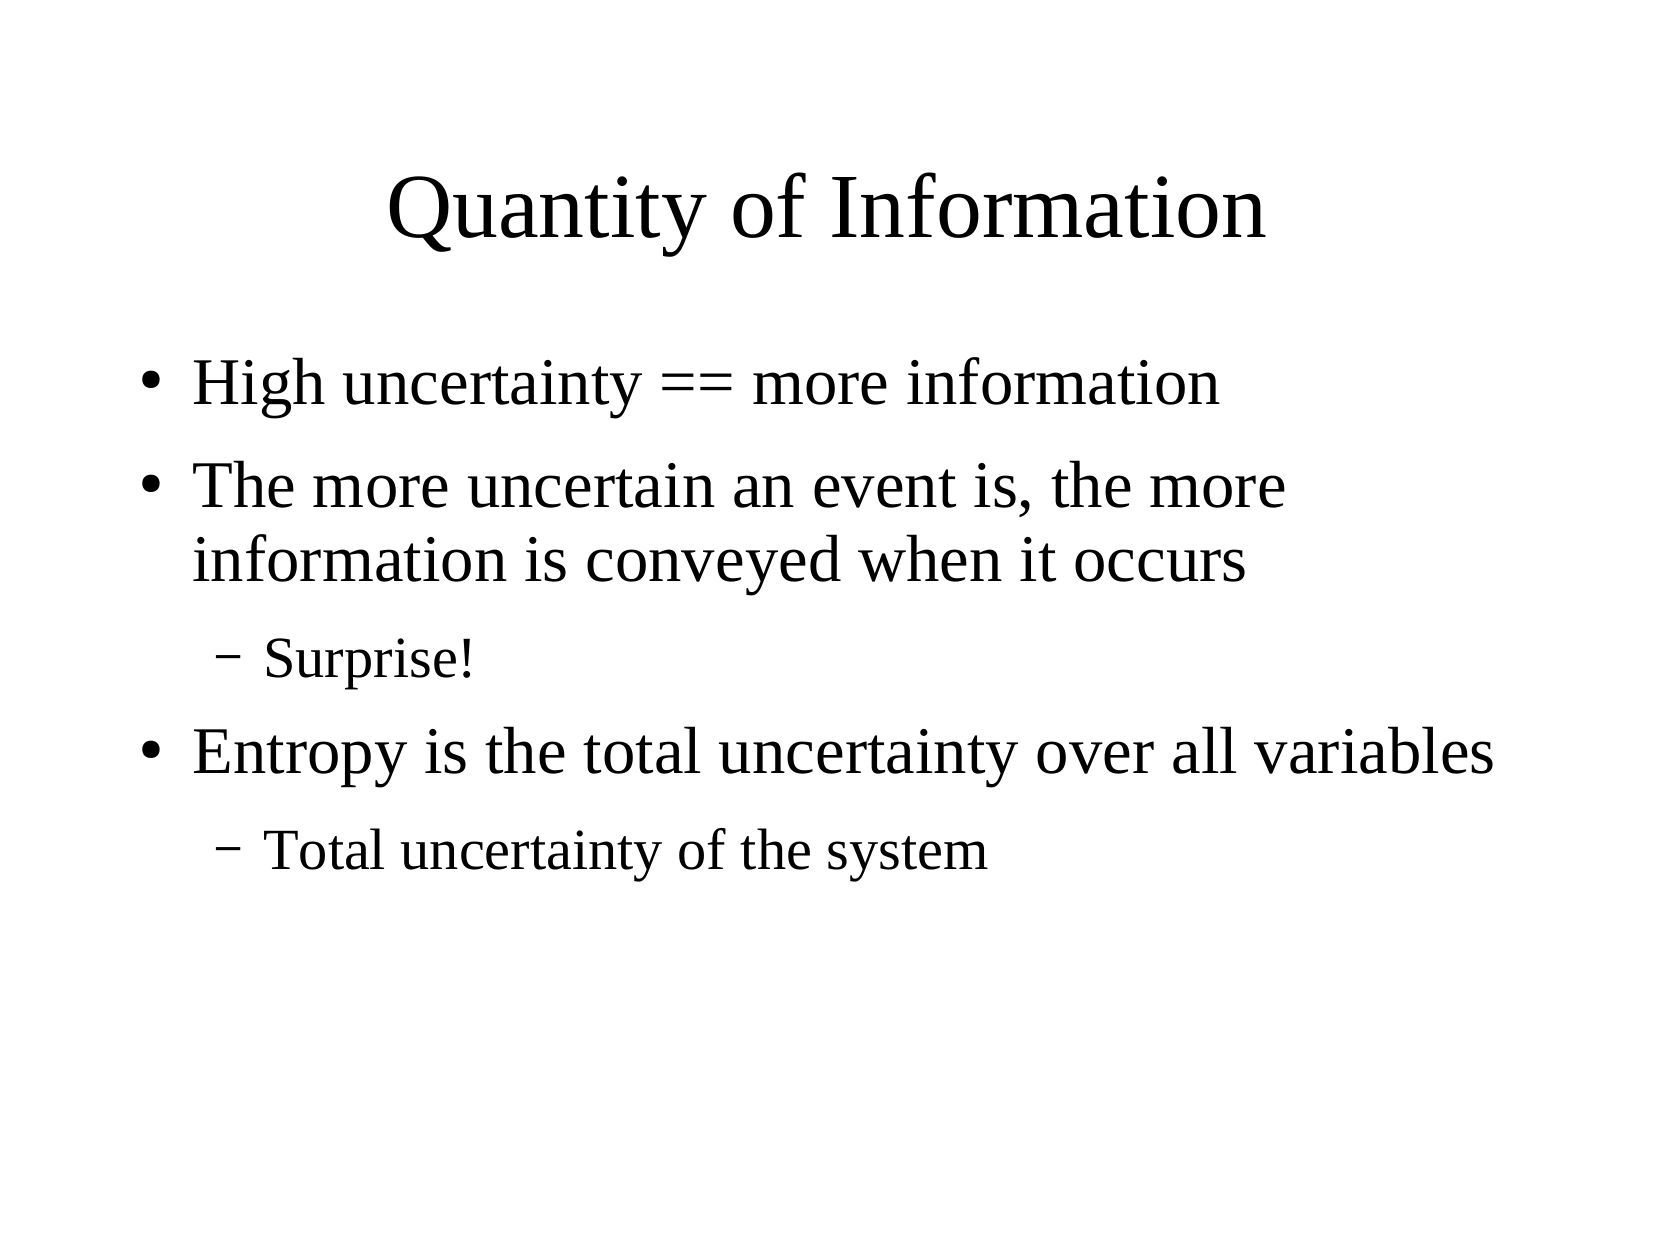

# Quantity of Information
High uncertainty == more information
The more uncertain an event is, the more information is conveyed when it occurs
Surprise!
Entropy is the total uncertainty over all variables
Total uncertainty of the system